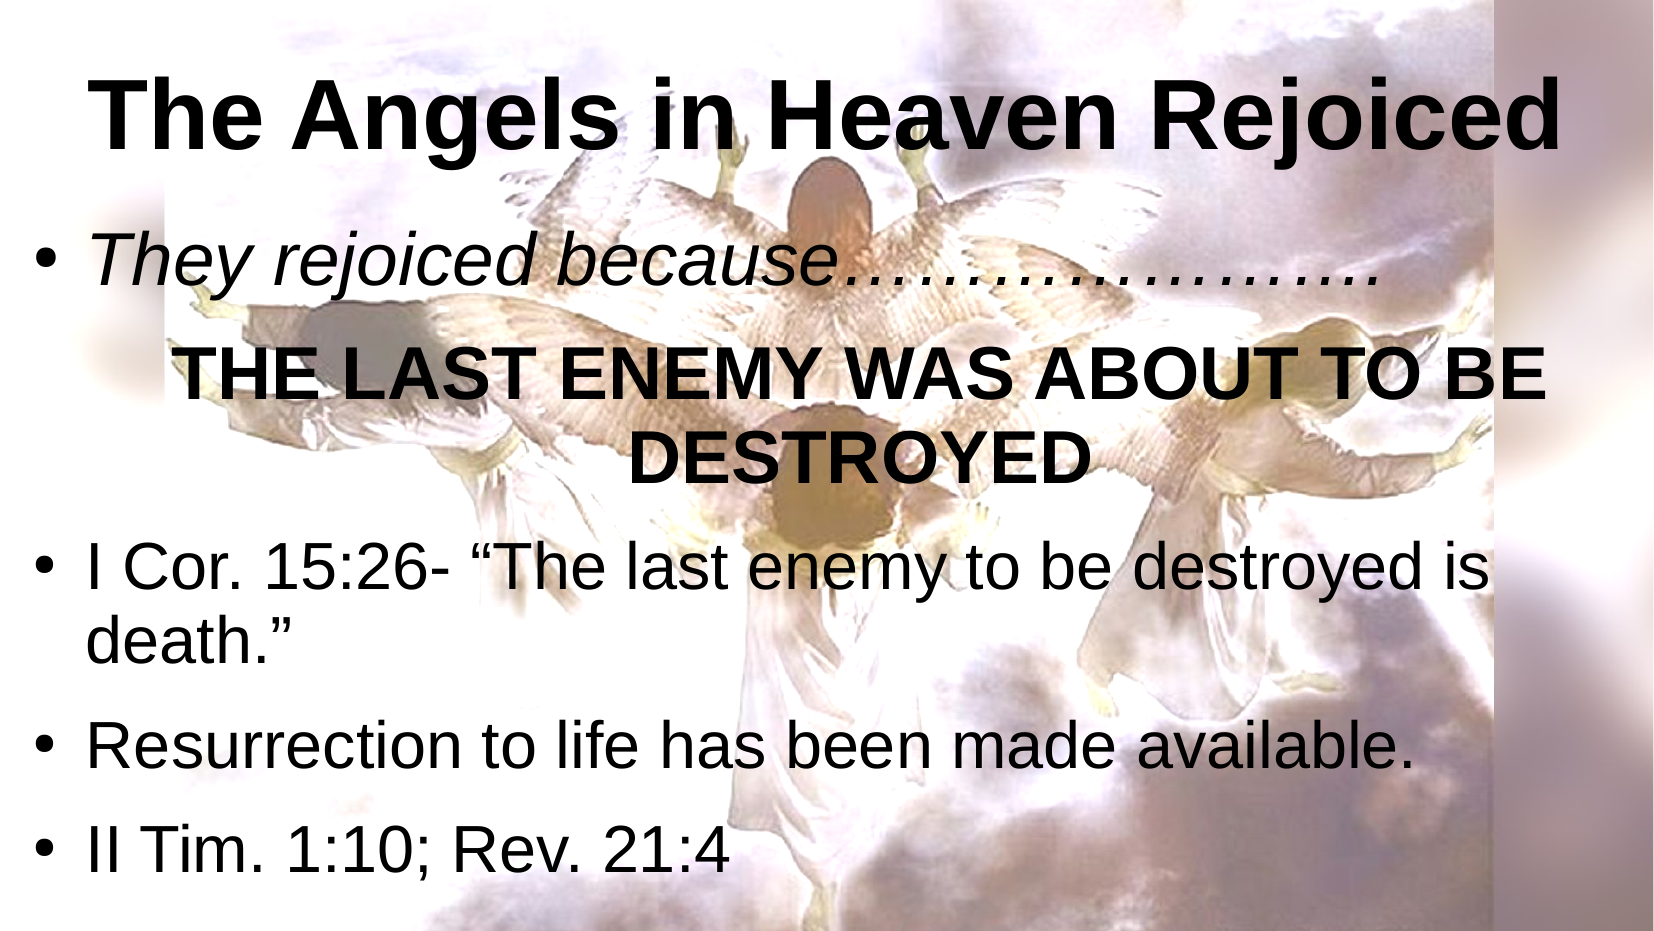

# The Angels in Heaven Rejoiced
They rejoiced because………………….
THE LAST ENEMY WAS ABOUT TO BE DESTROYED
I Cor. 15:26- “The last enemy to be destroyed is death.”
Resurrection to life has been made available.
II Tim. 1:10; Rev. 21:4